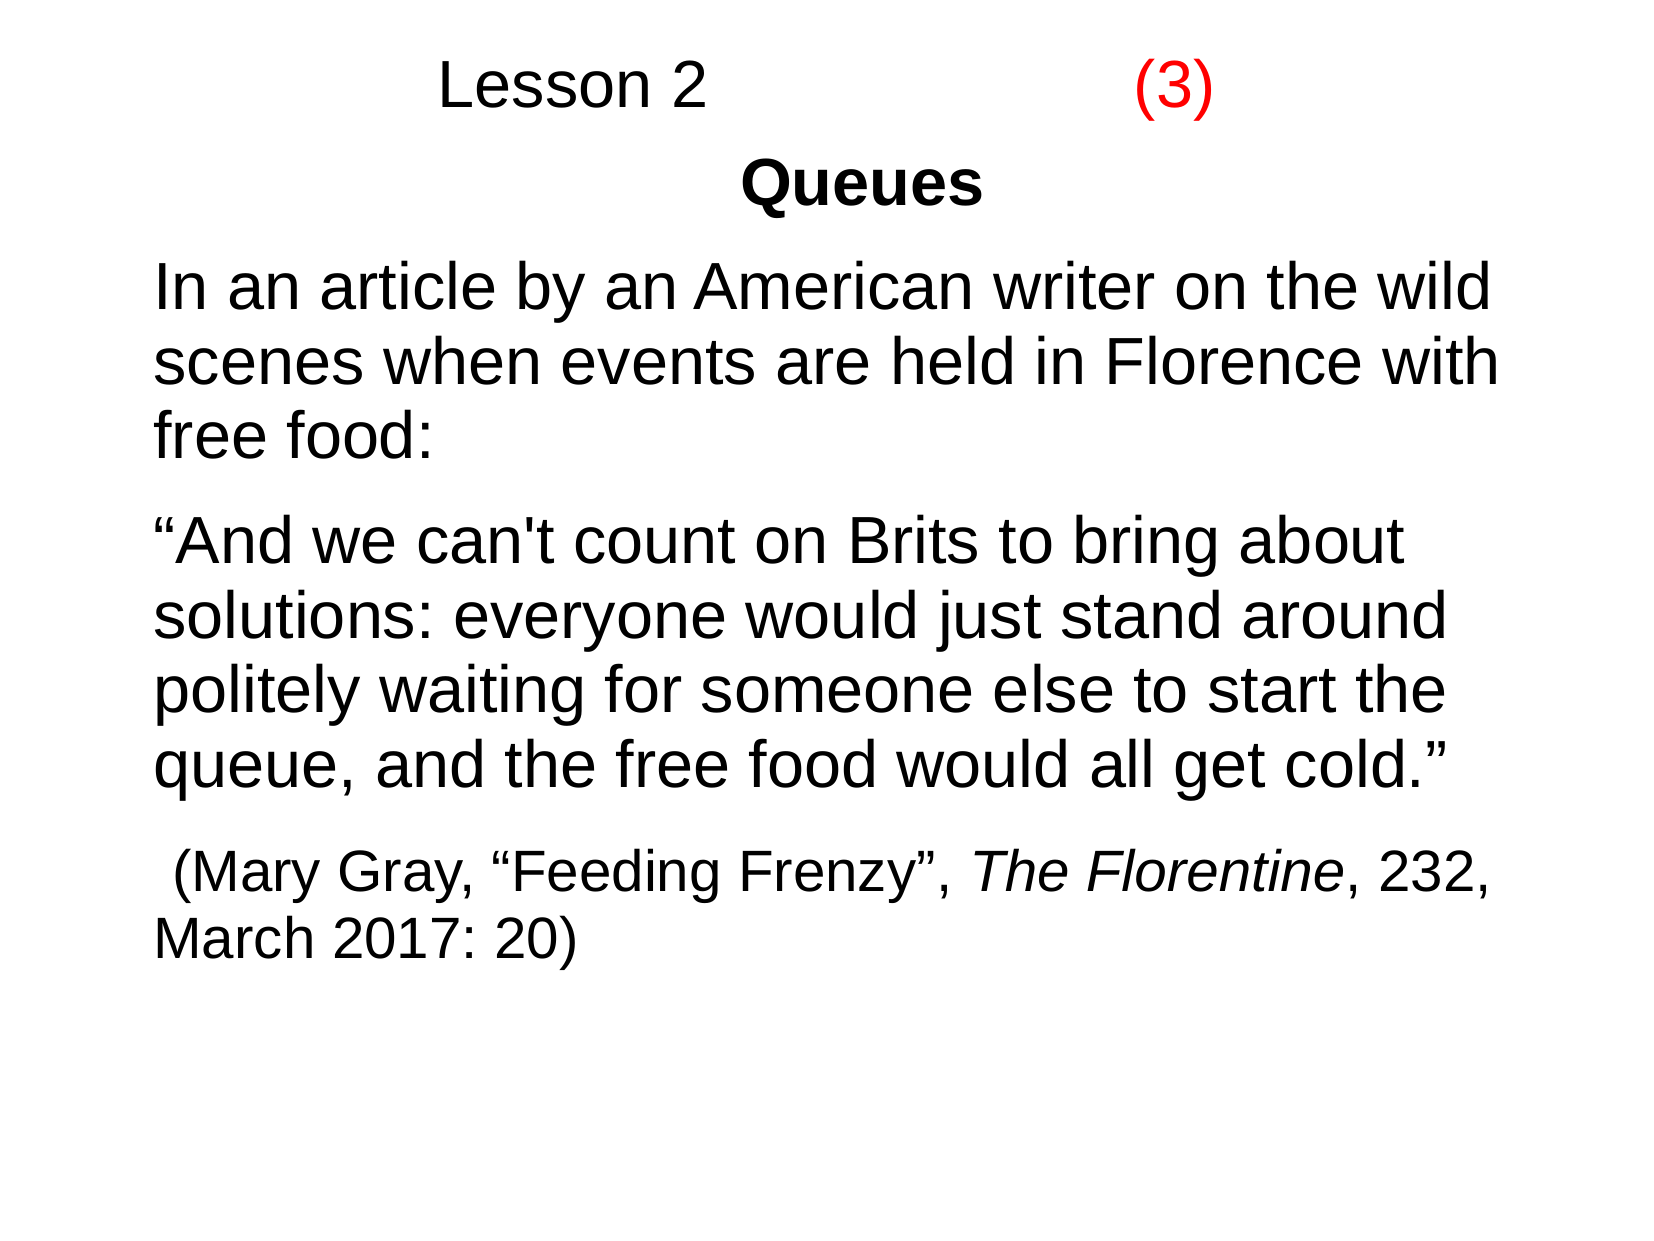

# Lesson 2 (3)
Queues
In an article by an American writer on the wild scenes when events are held in Florence with free food:
“And we can't count on Brits to bring about solutions: everyone would just stand around politely waiting for someone else to start the queue, and the free food would all get cold.”
 (Mary Gray, “Feeding Frenzy”, The Florentine, 232, March 2017: 20)